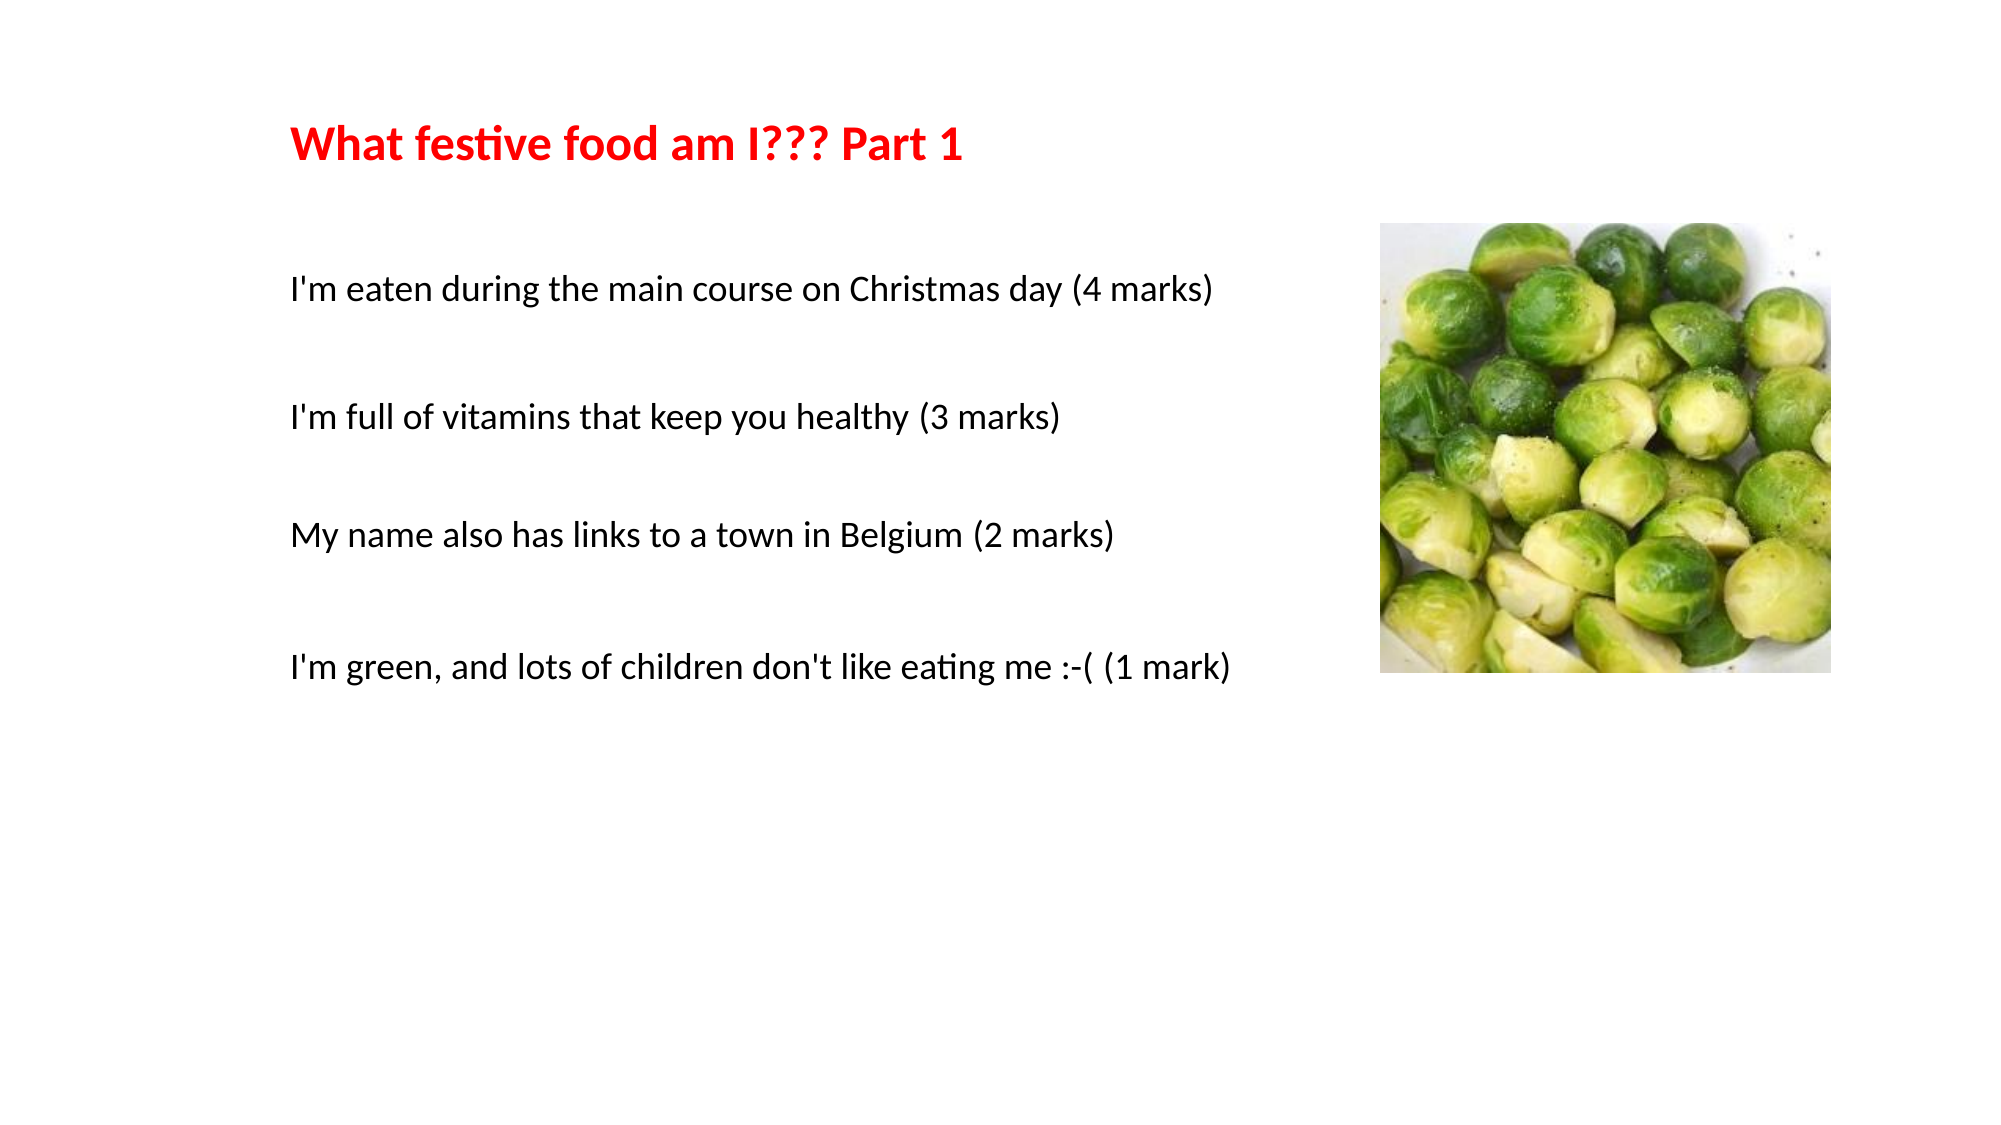

What festive food am I??? Part 1
I'm eaten during the main course on Christmas day (4 marks)
I'm full of vitamins that keep you healthy (3 marks)
My name also has links to a town in Belgium (2 marks)
I'm green, and lots of children don't like eating me :-( (1 mark)